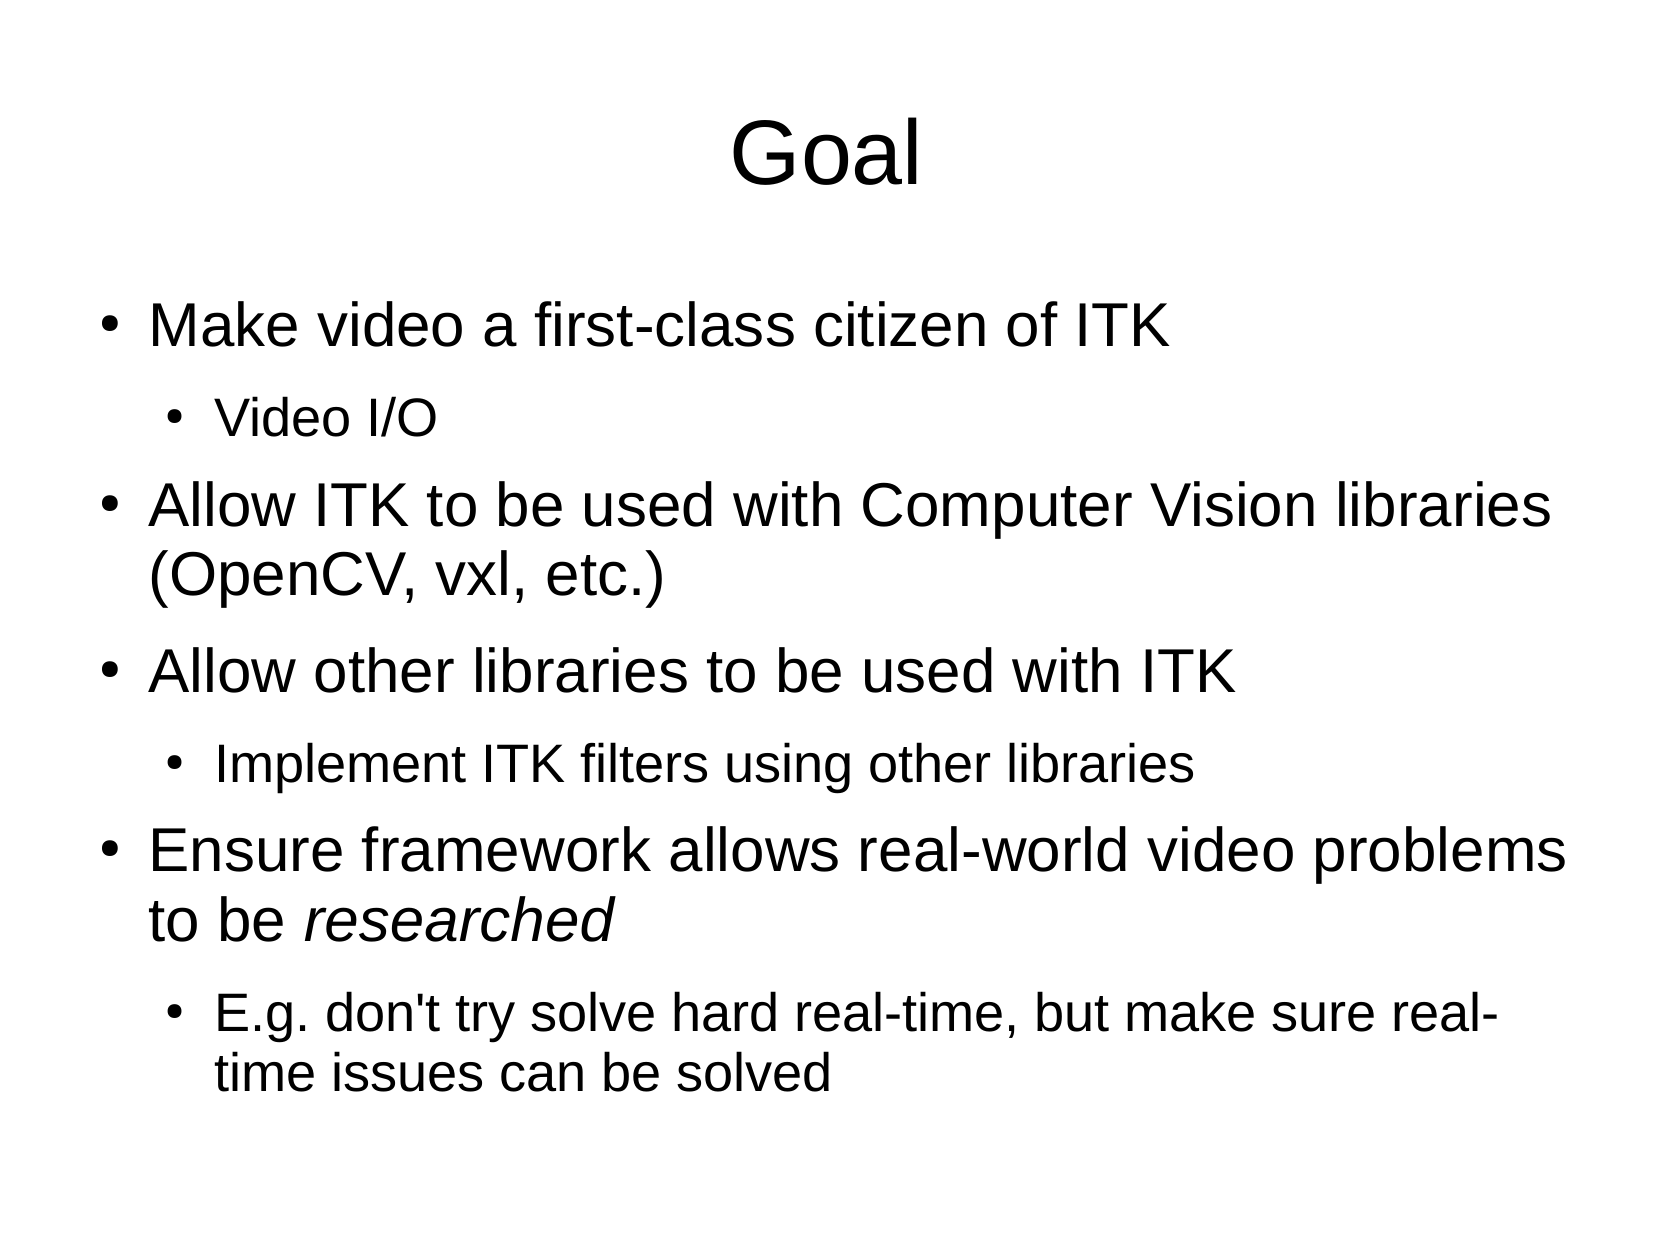

# Goal
Make video a first-class citizen of ITK
Video I/O
Allow ITK to be used with Computer Vision libraries (OpenCV, vxl, etc.)
Allow other libraries to be used with ITK
Implement ITK filters using other libraries
Ensure framework allows real-world video problems to be researched
E.g. don't try solve hard real-time, but make sure real-time issues can be solved